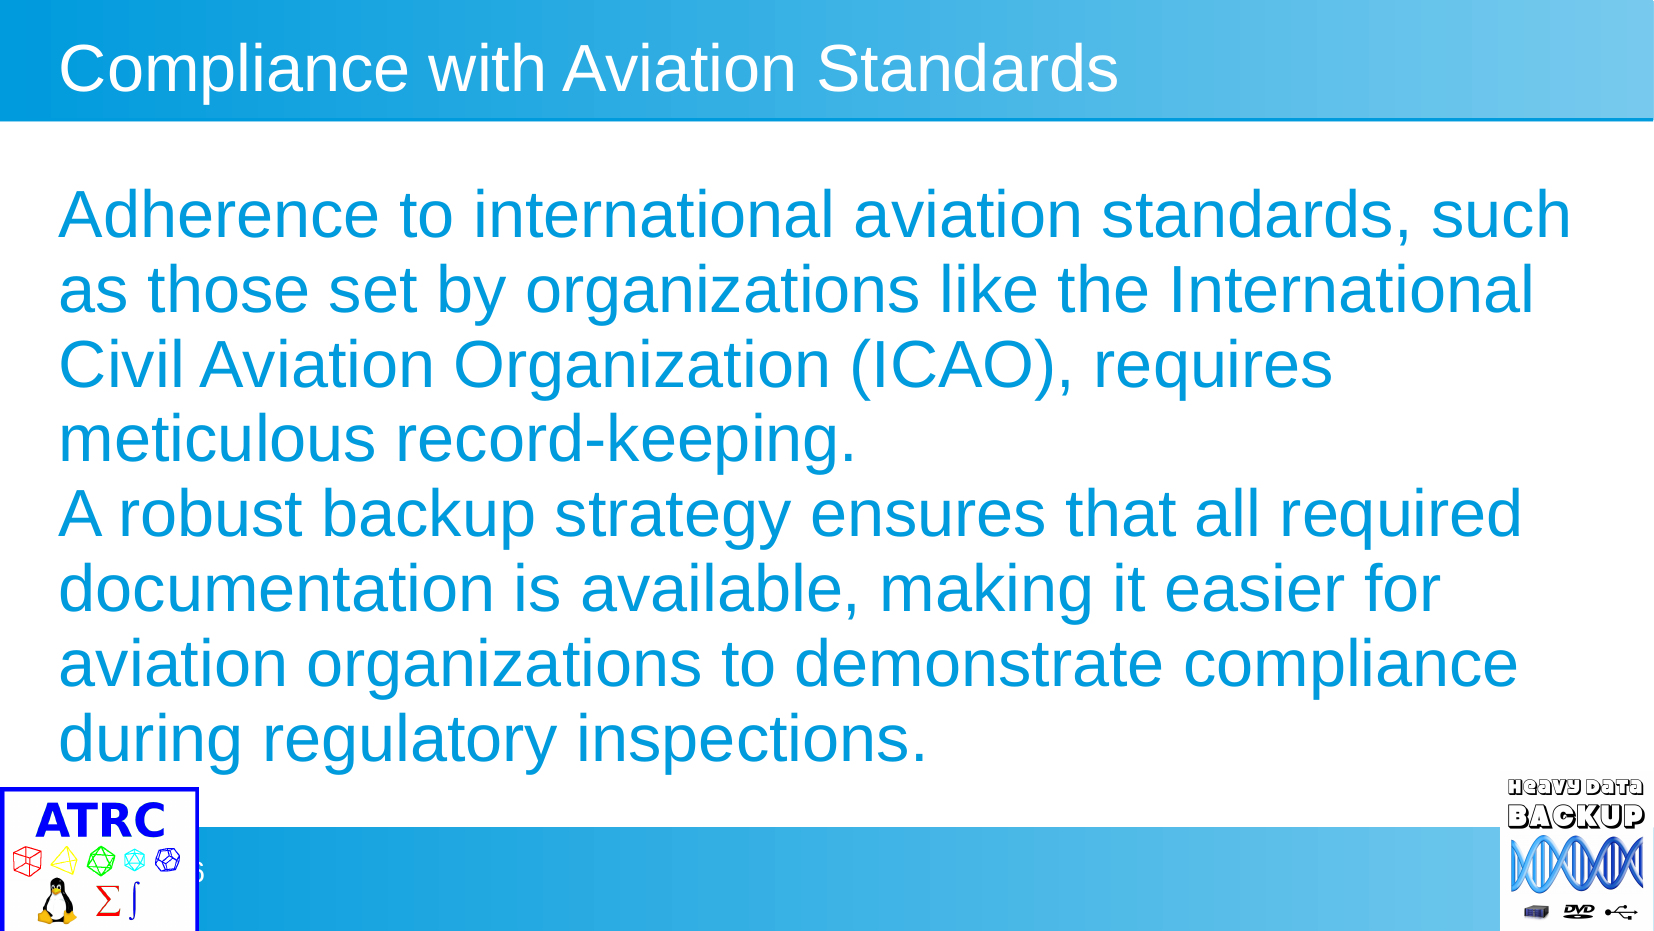

# Compliance with Aviation Standards
Adherence to international aviation standards, such as those set by organizations like the International Civil Aviation Organization (ICAO), requires meticulous record-keeping.
A robust backup strategy ensures that all required documentation is available, making it easier for aviation organizations to demonstrate compliance during regulatory inspections.
32